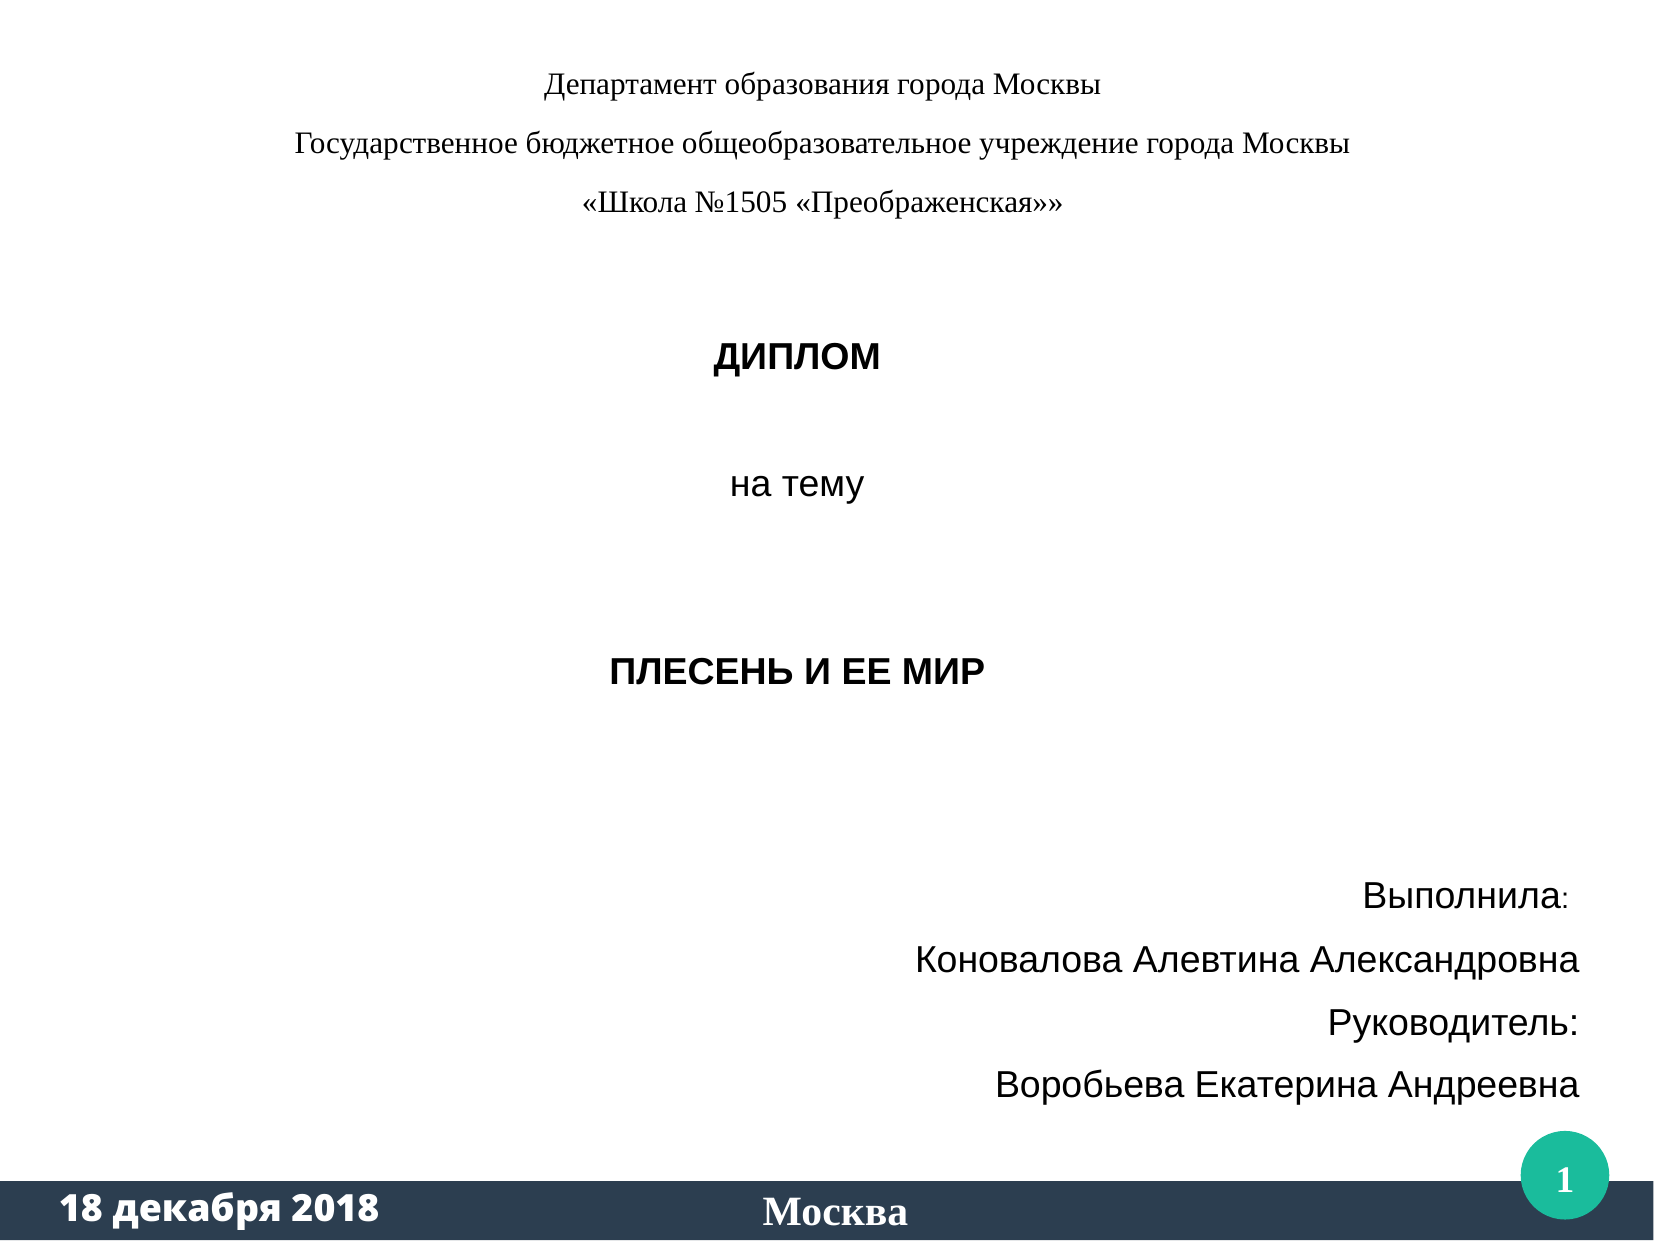

Департамент образования города Москвы
Государственное бюджетное общеобразовательное учреждение города Москвы
«Школа №1505 «Преображенская»»
 ДИПЛОМ
на тему
ПЛЕСЕНЬ И ЕЕ МИР
Выполнила:
Коновалова Алевтина Александровна
Руководитель:
Воробьева Екатерина Андреевна
1
Москва